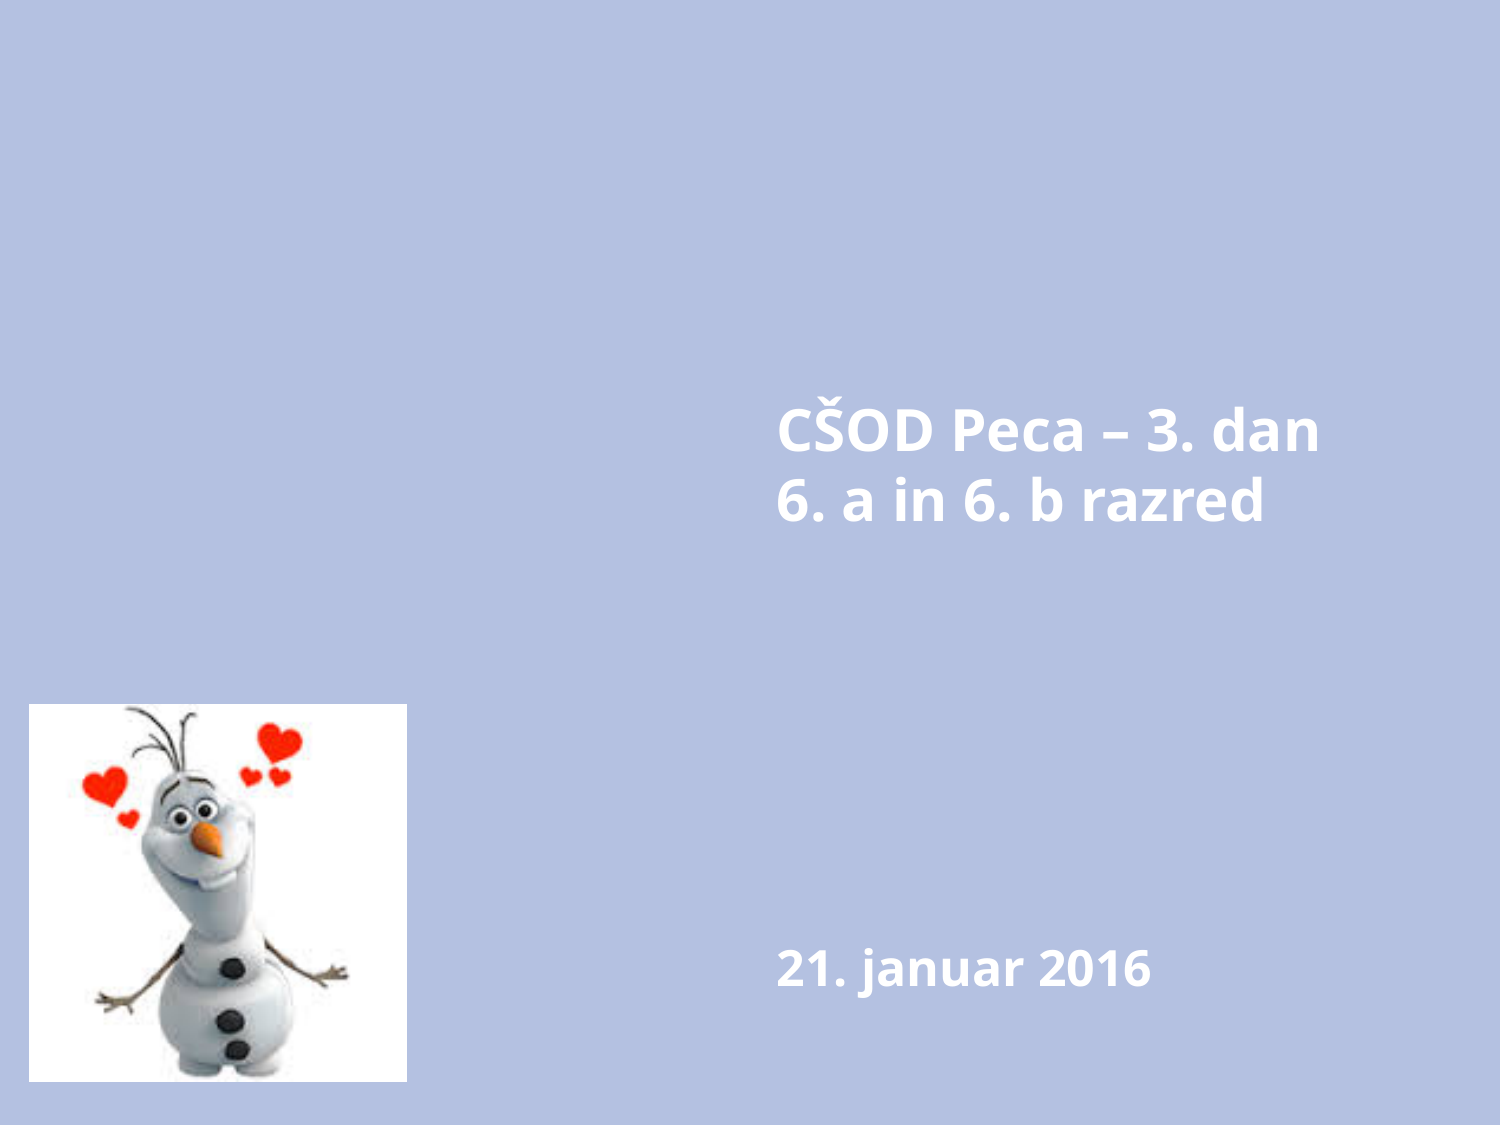

CŠOD Peca – 3. dan
6. a in 6. b razred
21. januar 2016